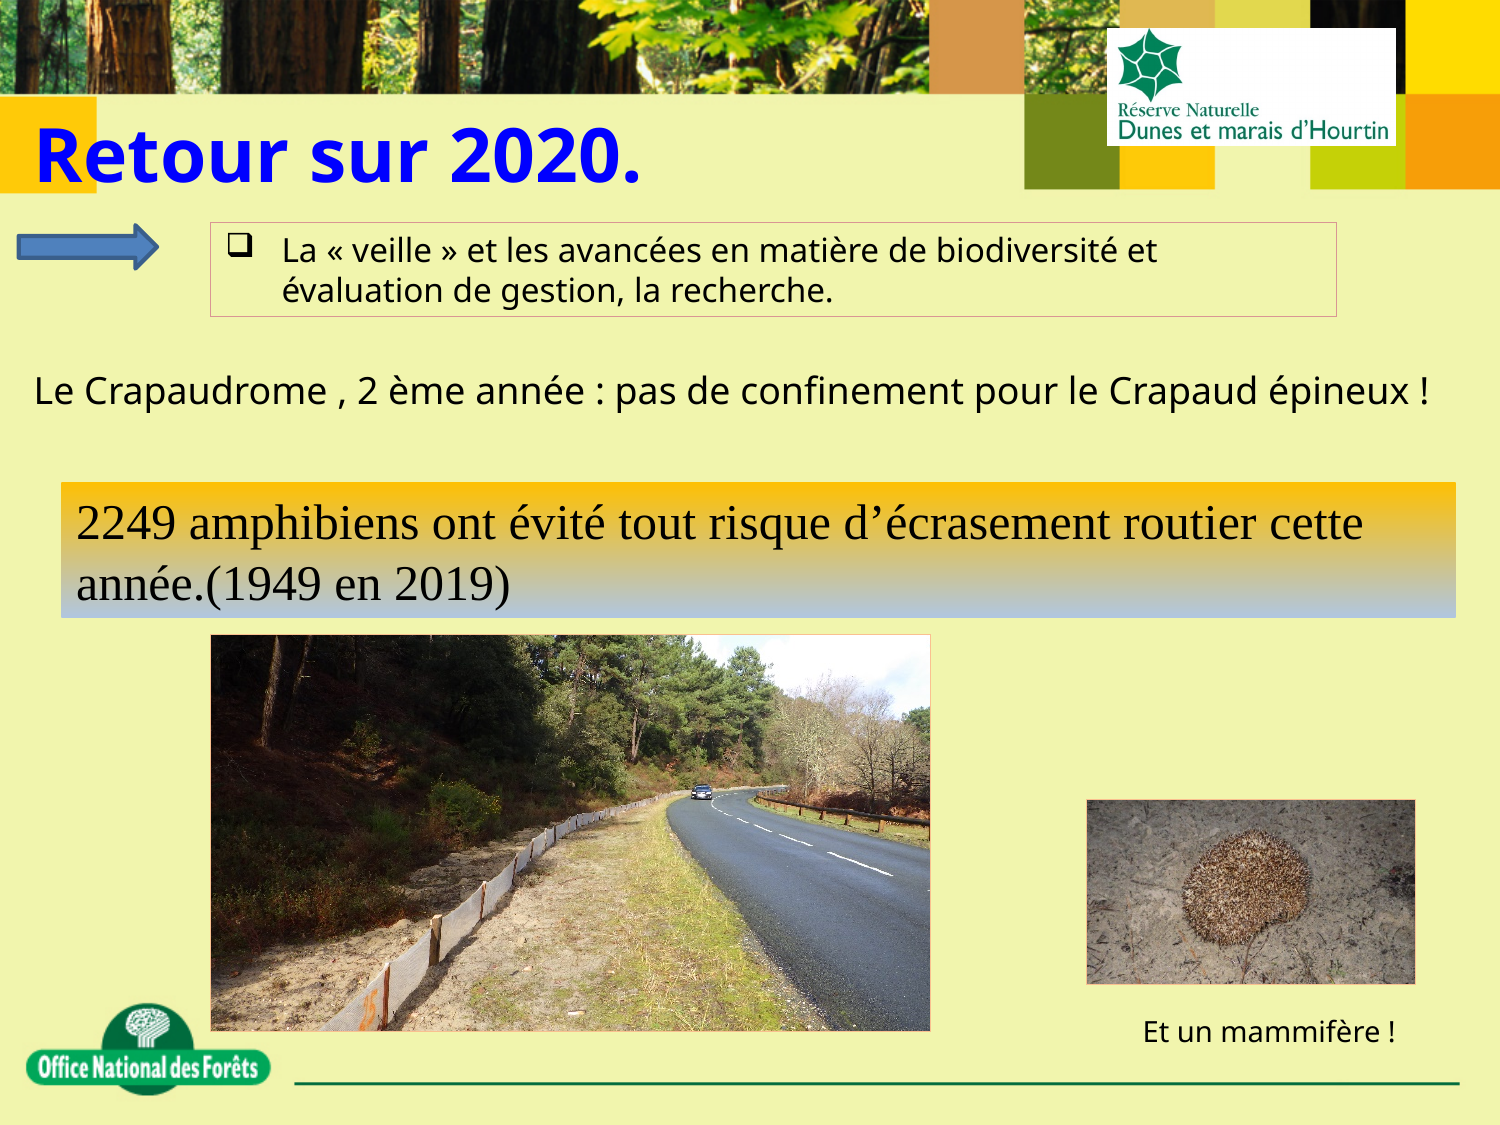

Retour sur 2020.
La « veille » et les avancées en matière de biodiversité et évaluation de gestion, la recherche.
Le Crapaudrome , 2 ème année : pas de confinement pour le Crapaud épineux !
2249 amphibiens ont évité tout risque d’écrasement routier cette année.(1949 en 2019)
Et un mammifère !